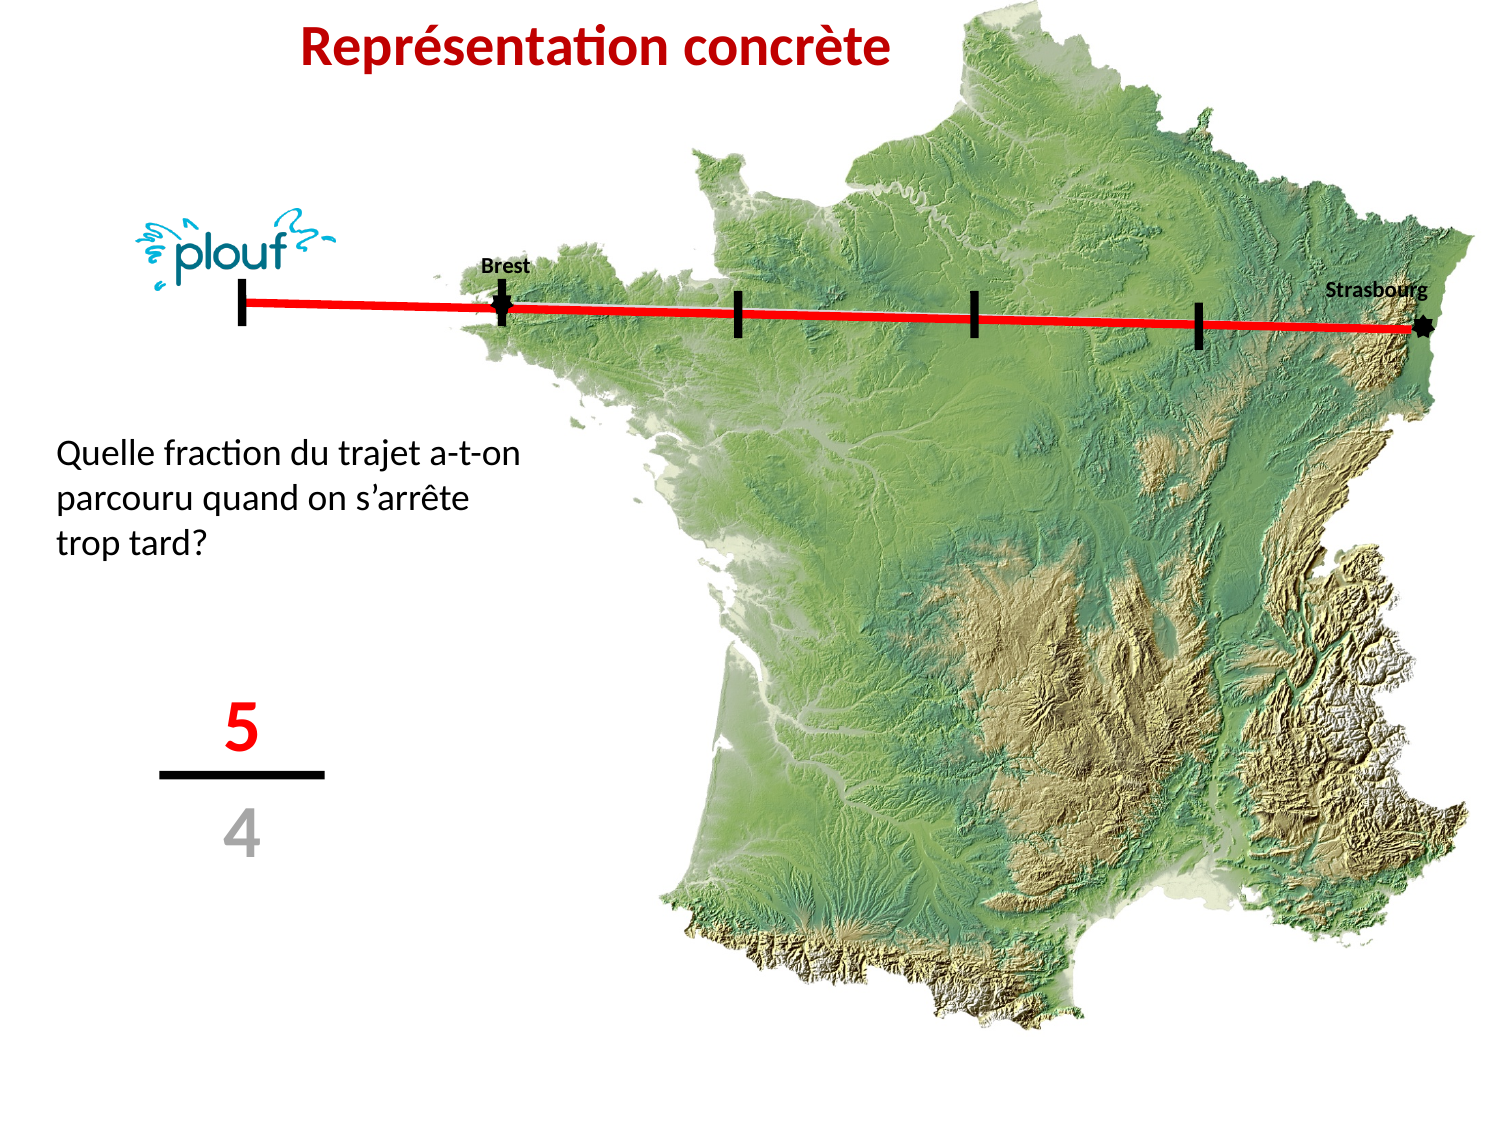

Représentation concrète
Brest
Strasbourg
Quelle fraction du trajet a-t-on parcouru quand on s’arrête trop tard?
5
4